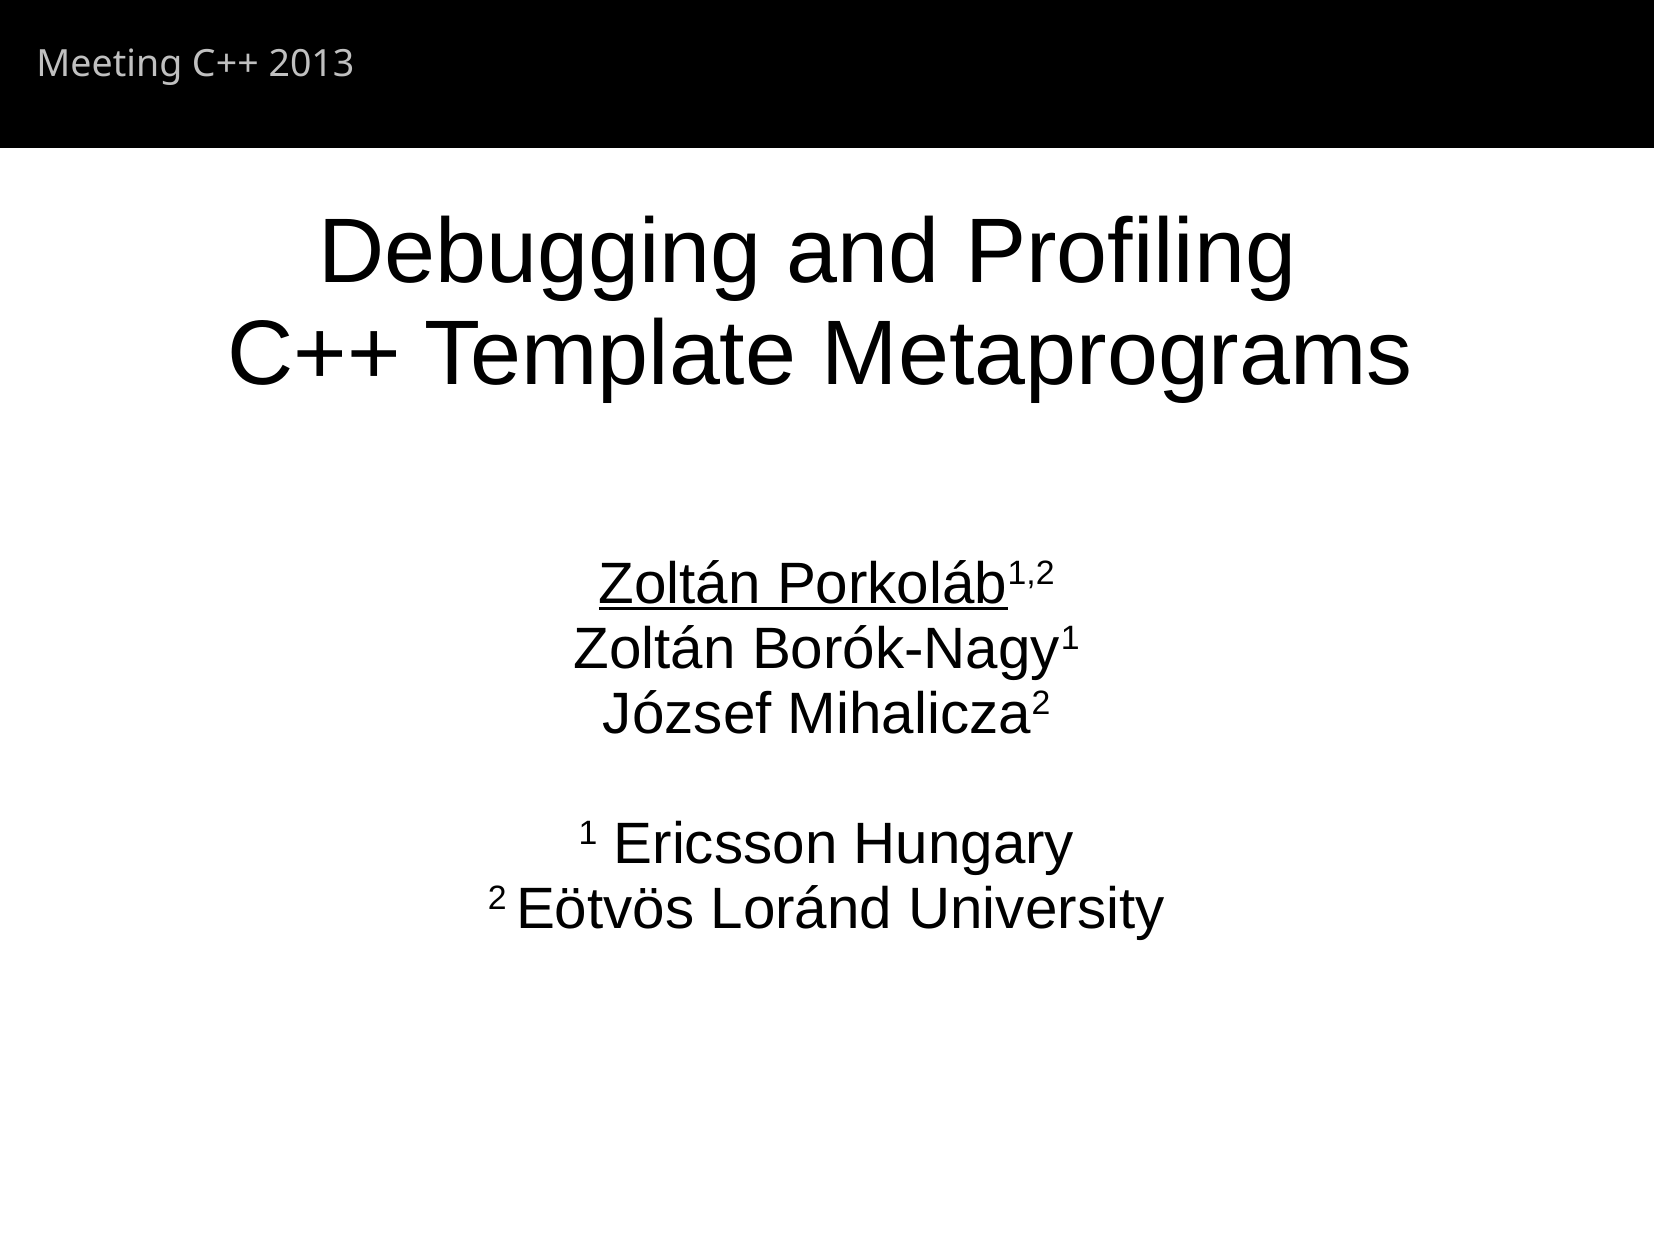

# Debugging and Profiling C++ Template Metaprograms
Zoltán Porkoláb1,2
Zoltán Borók-Nagy1
József Mihalicza2
1 Ericsson Hungary
2 Eötvös Loránd University